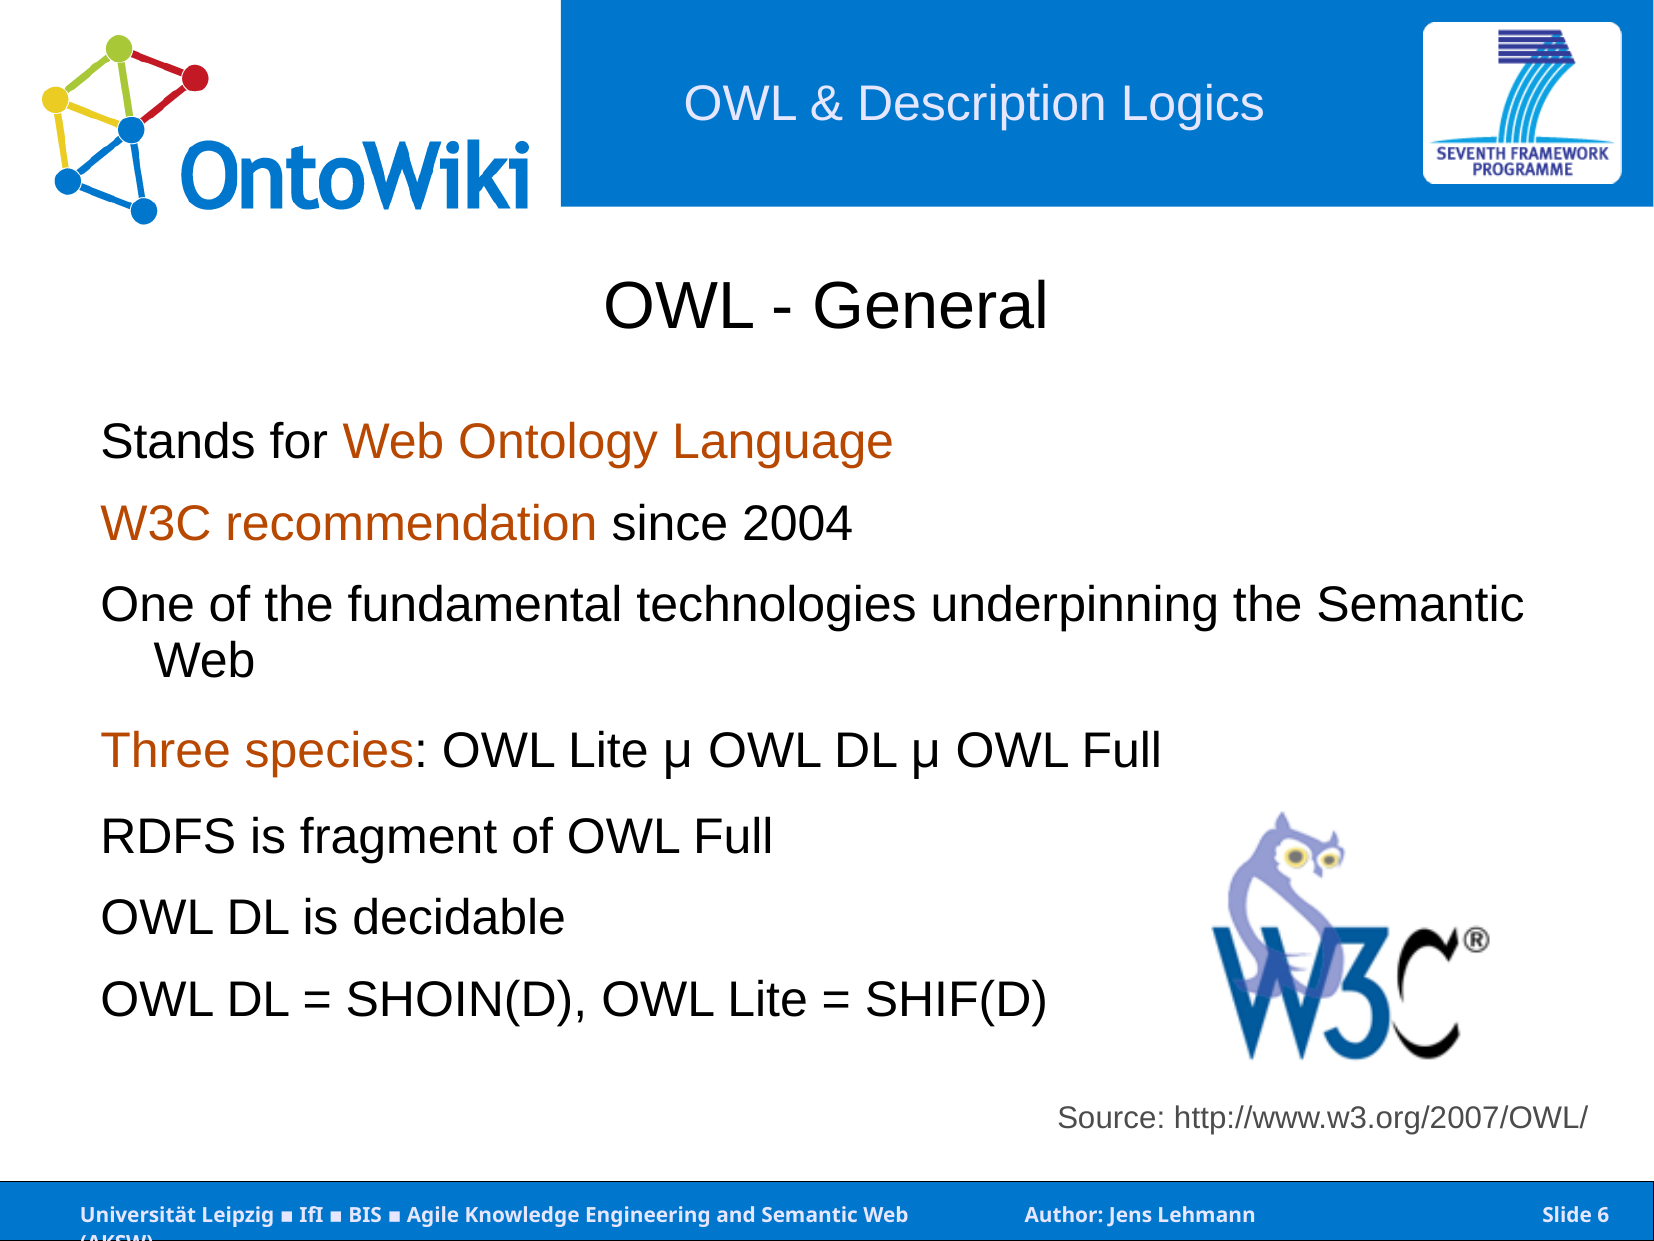

# OWL - General
Stands for Web Ontology Language
W3C recommendation since 2004
One of the fundamental technologies underpinning the Semantic Web
Three species: OWL Lite µ OWL DL µ OWL Full
RDFS is fragment of OWL Full
OWL DL is decidable
OWL DL = SHOIN(D), OWL Lite = SHIF(D)
Source: http://www.w3.org/2007/OWL/